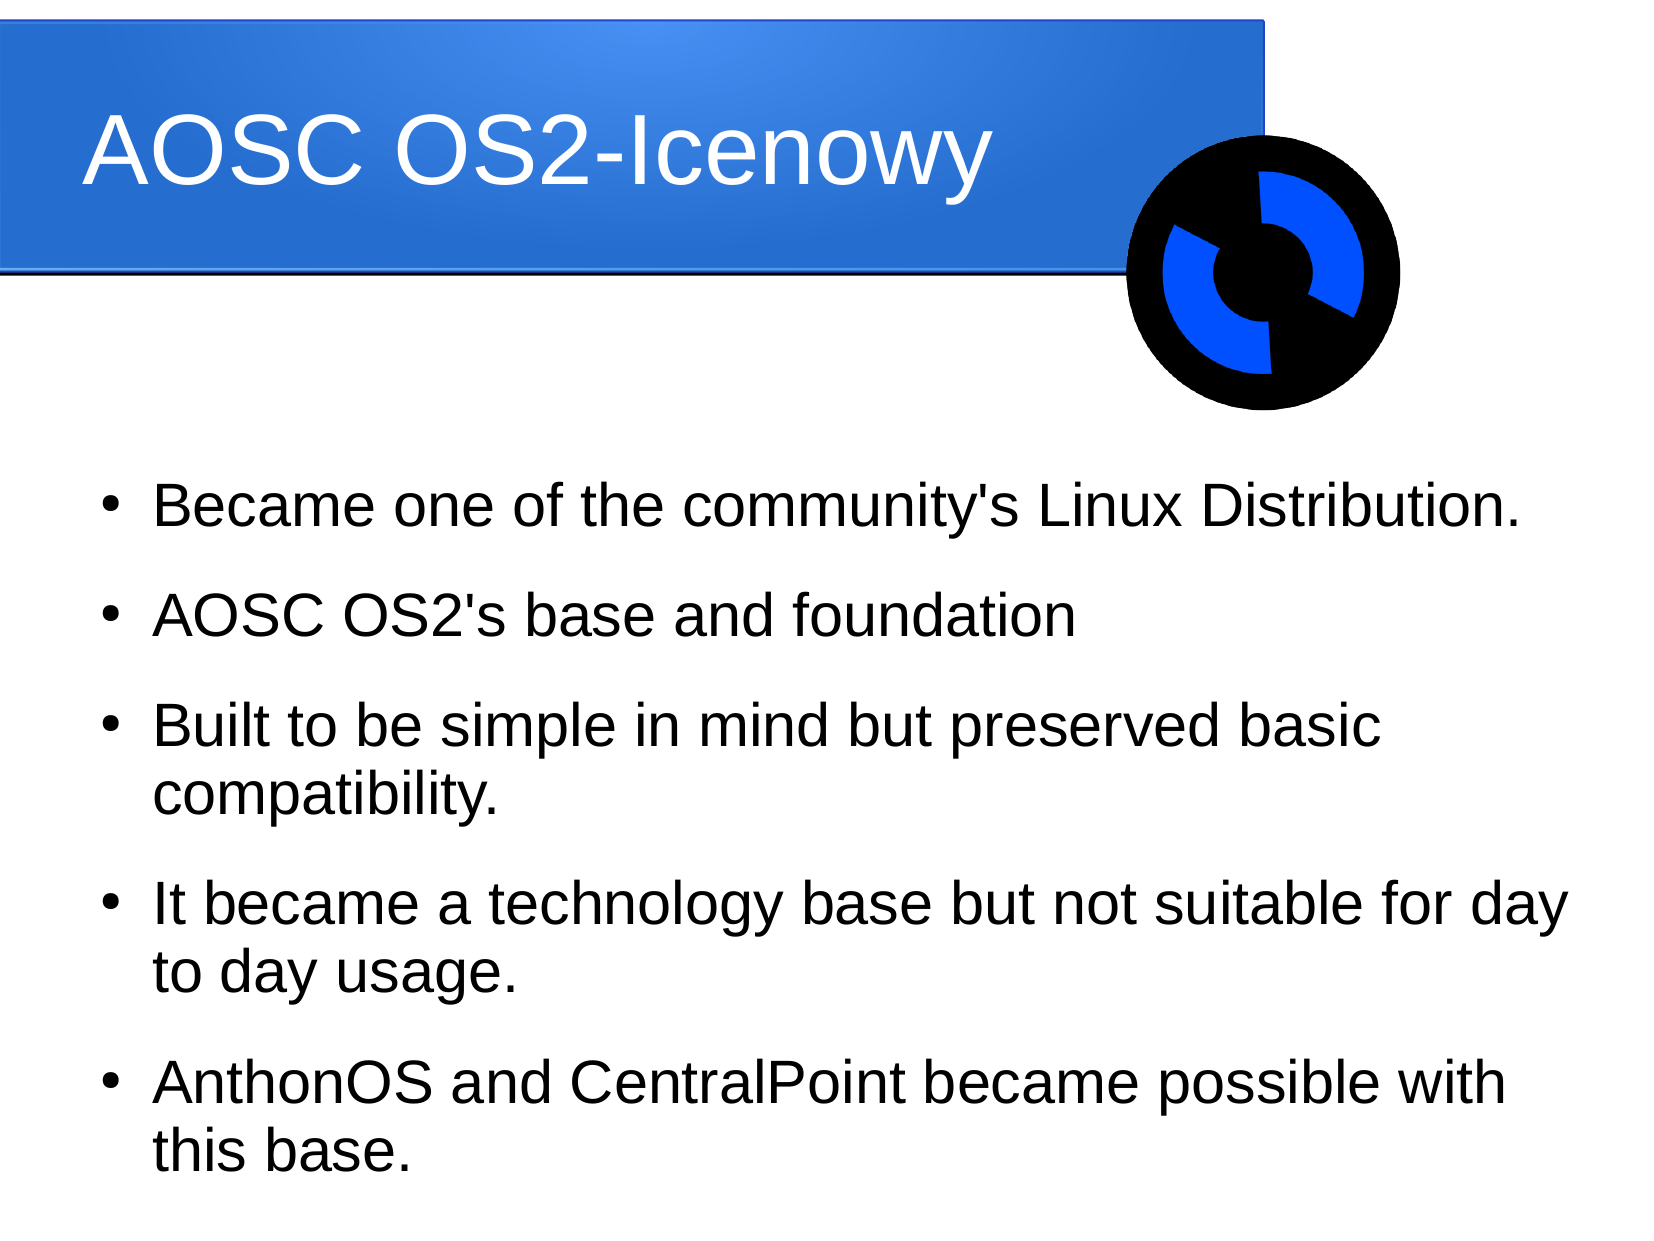

# AOSC OS2-Icenowy
Became one of the community's Linux Distribution.
AOSC OS2's base and foundation
Built to be simple in mind but preserved basic compatibility.
It became a technology base but not suitable for day to day usage.
AnthonOS and CentralPoint became possible with this base.